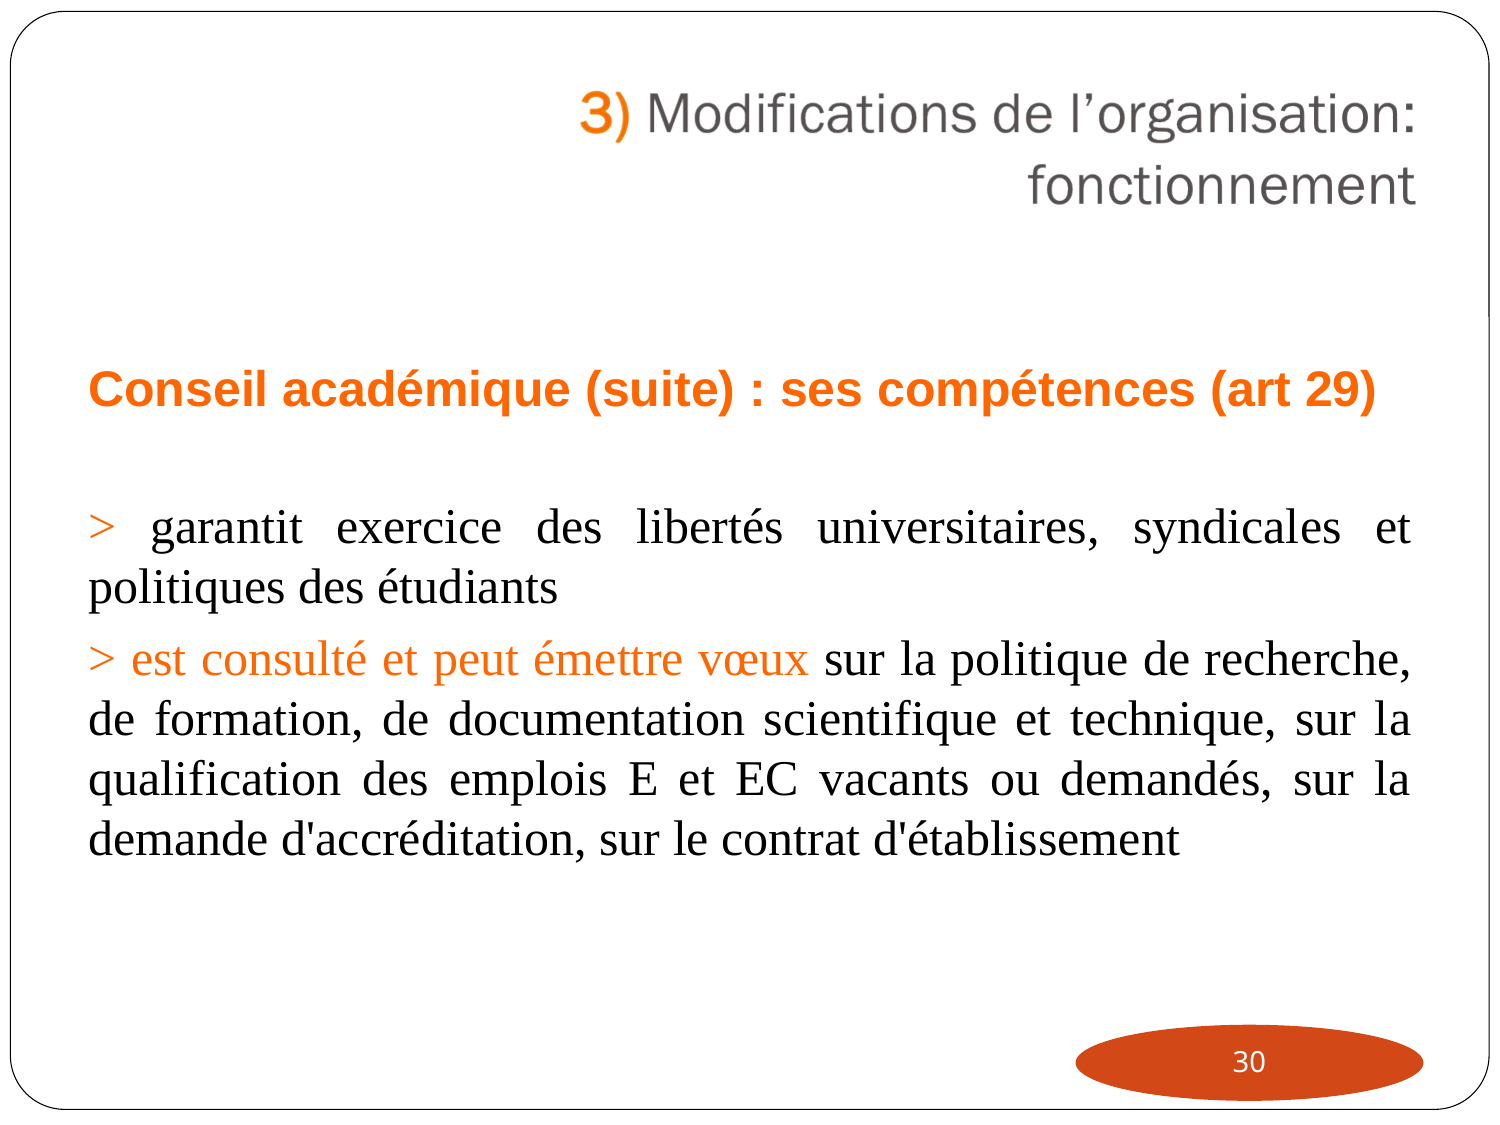

Conseil académique (suite) : ses compétences (art 29)
> garantit exercice des libertés universitaires, syndicales et politiques des étudiants
> est consulté et peut émettre vœux sur la politique de recherche, de formation, de documentation scientifique et technique, sur la qualification des emplois E et EC vacants ou demandés, sur la demande d'accréditation, sur le contrat d'établissement